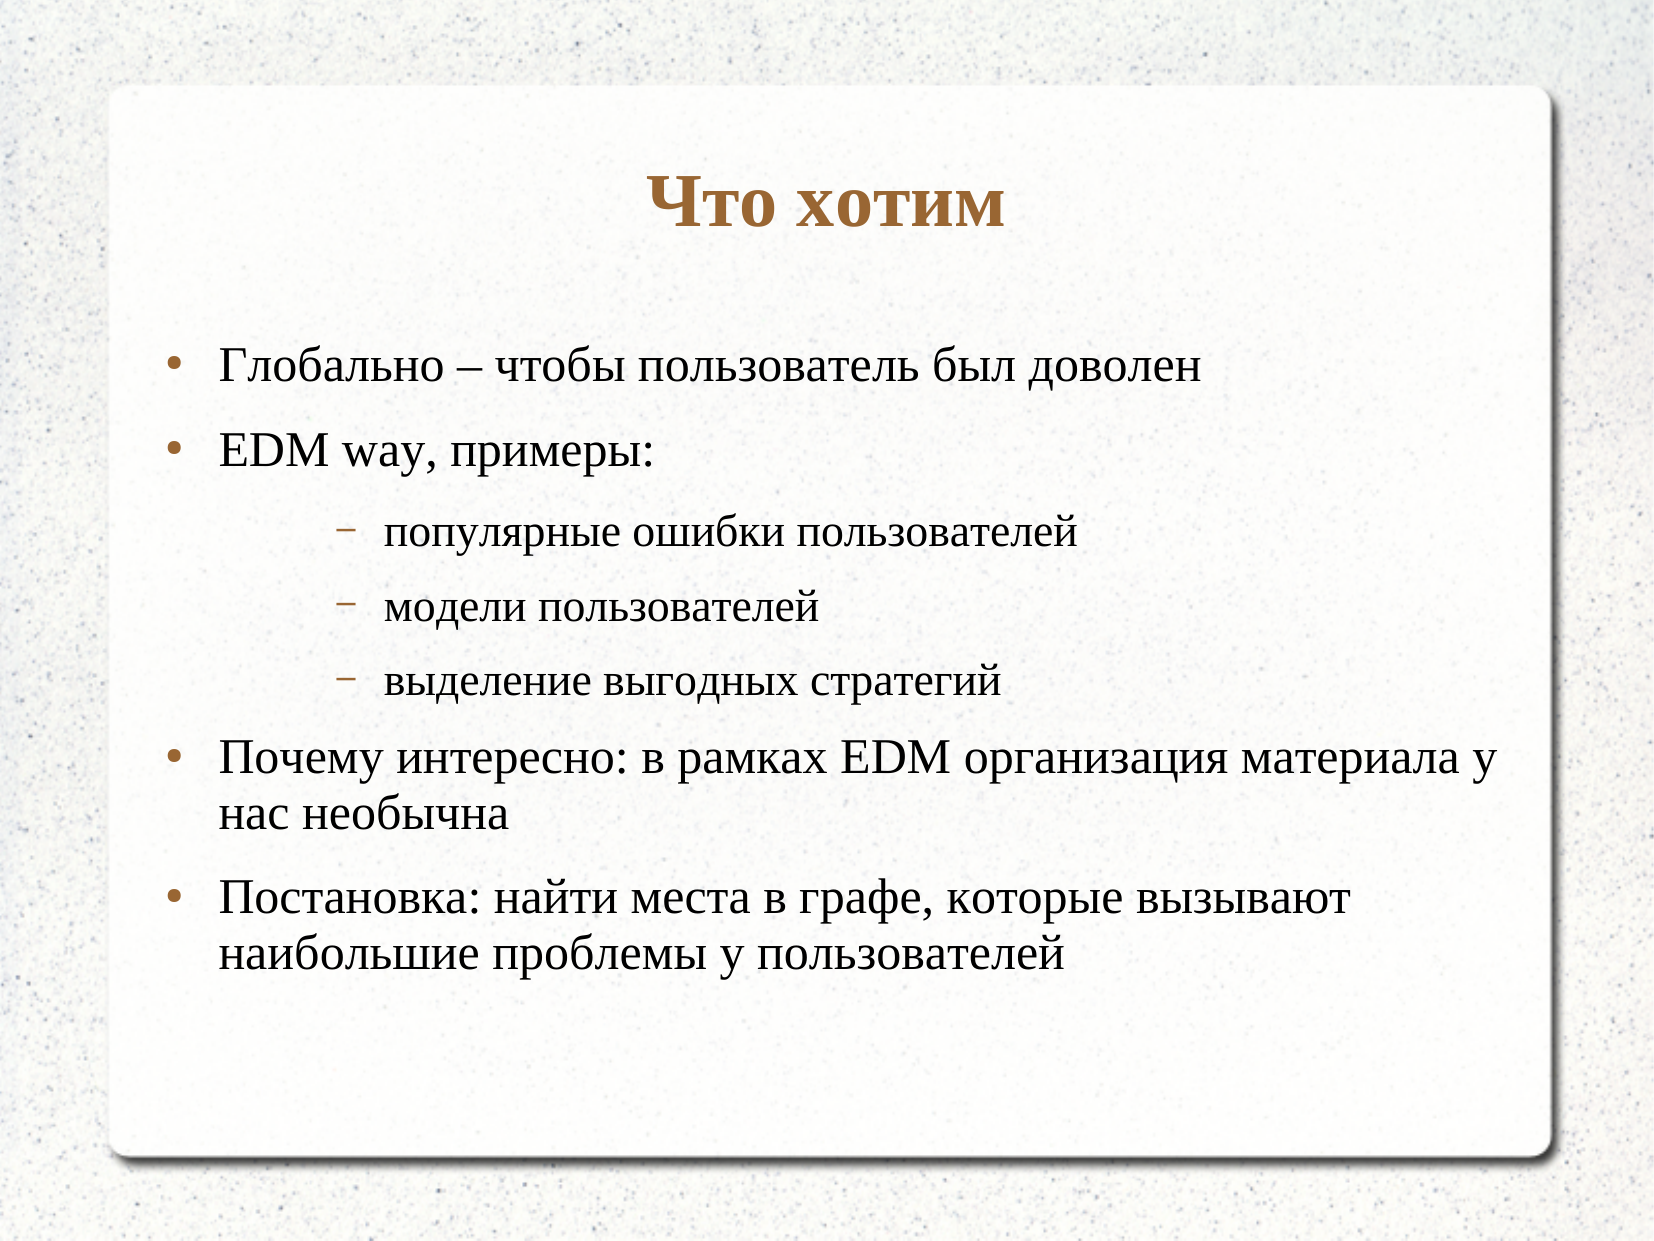

# Что хотим
Глобально – чтобы пользователь был доволен
EDM way, примеры:
популярные ошибки пользователей
модели пользователей
выделение выгодных стратегий
Почему интересно: в рамках EDM организация материала у нас необычна
Постановка: найти места в графе, которые вызывают наибольшие проблемы у пользователей